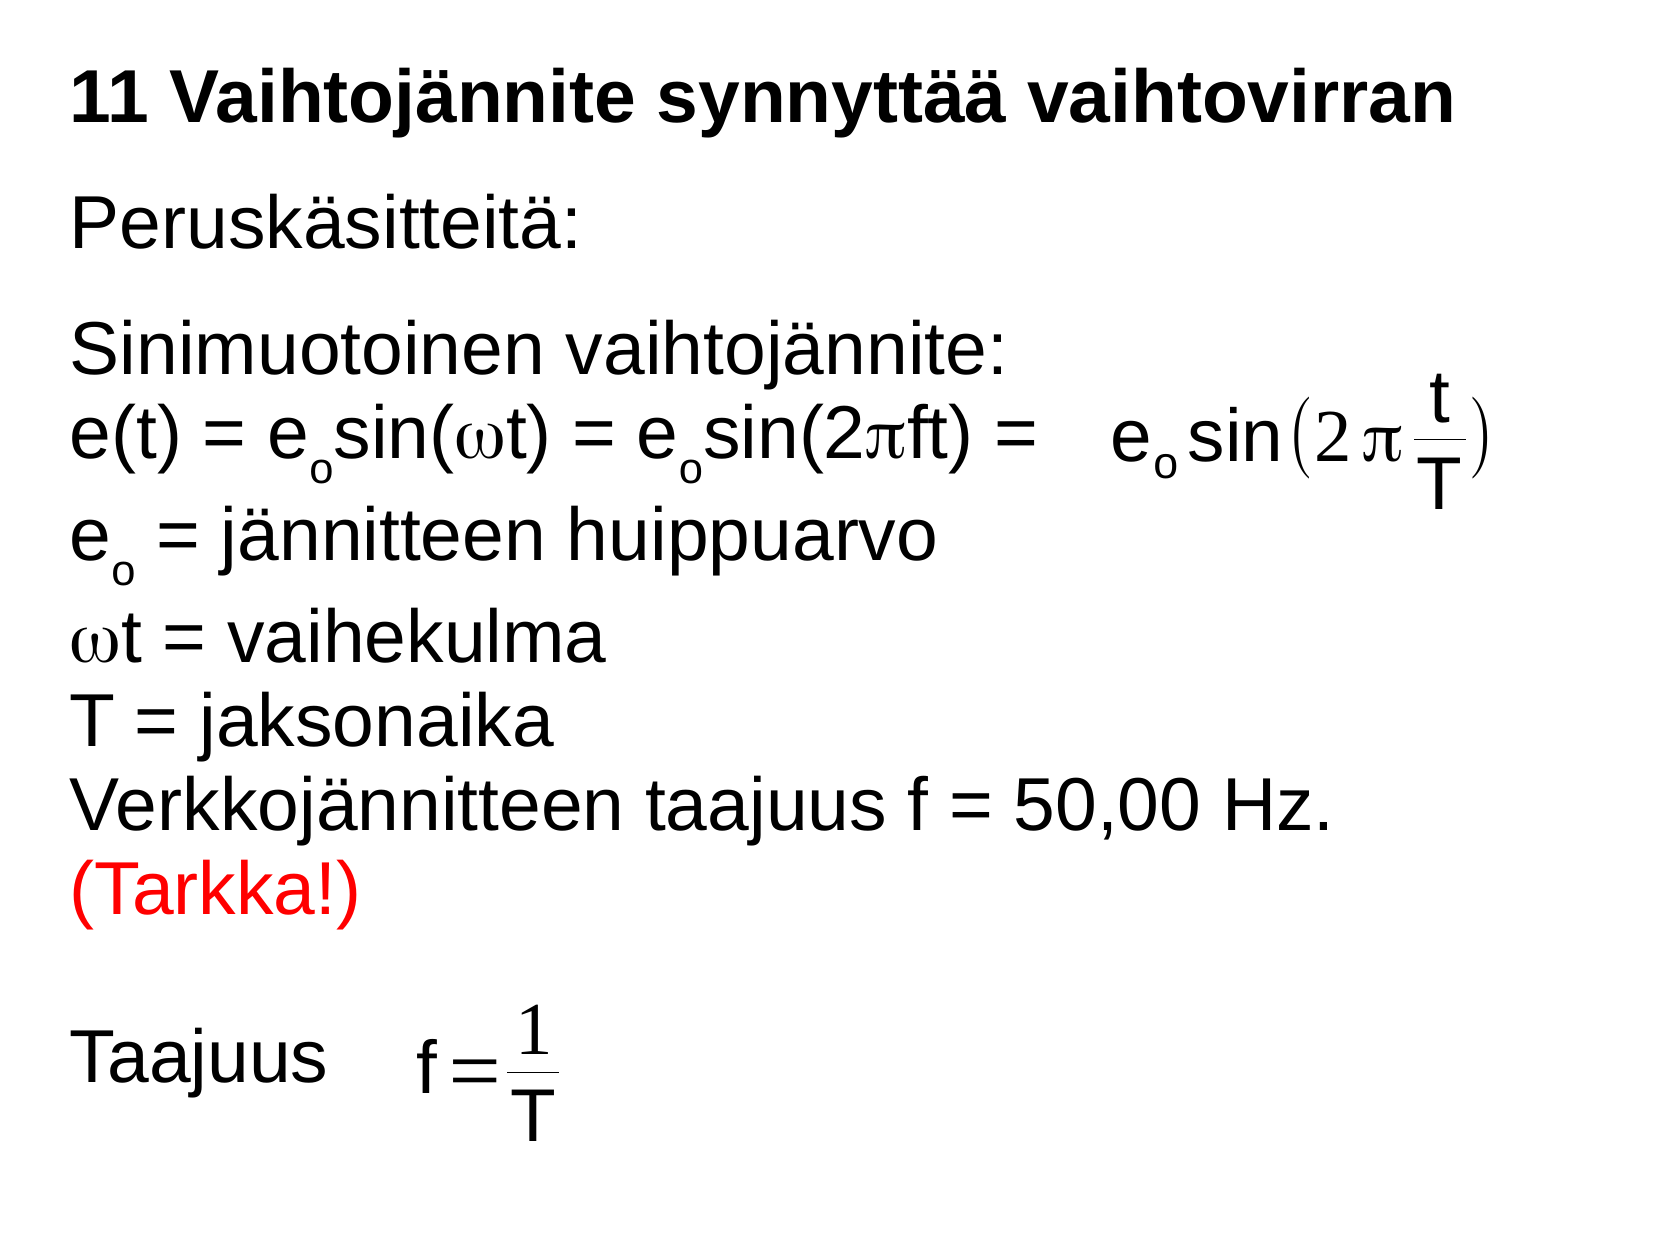

11 Vaihtojännite synnyttää vaihtovirran
Peruskäsitteitä:
Sinimuotoinen vaihtojännite:
e(t) = eosin(wt) = eosin(2pft) =
eo = jännitteen huippuarvo
wt = vaihekulma
T = jaksonaika
Verkkojännitteen taajuus f = 50,00 Hz.(Tarkka!)
Taajuus